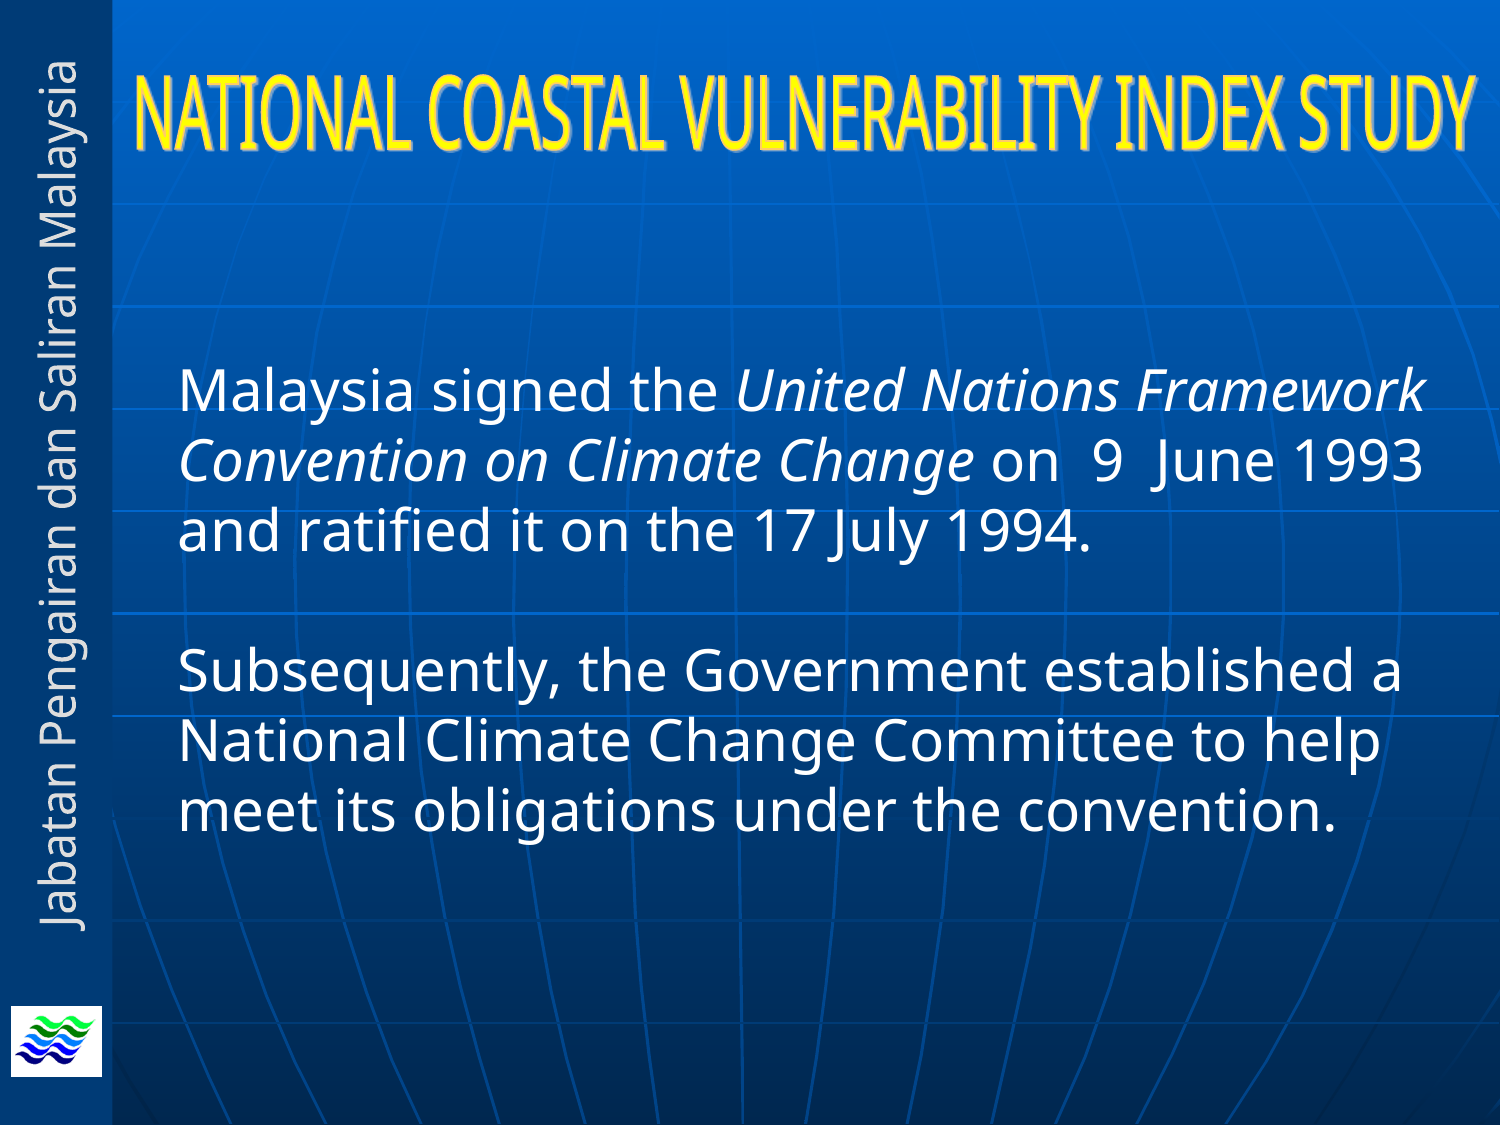

NATIONAL COASTAL VULNERABILITY INDEX STUDY
Malaysia signed the United Nations Framework Convention on Climate Change on 9 June 1993 and ratified it on the 17 July 1994.
Subsequently, the Government established a National Climate Change Committee to help meet its obligations under the convention.
Jabatan Pengairan dan Saliran Malaysia